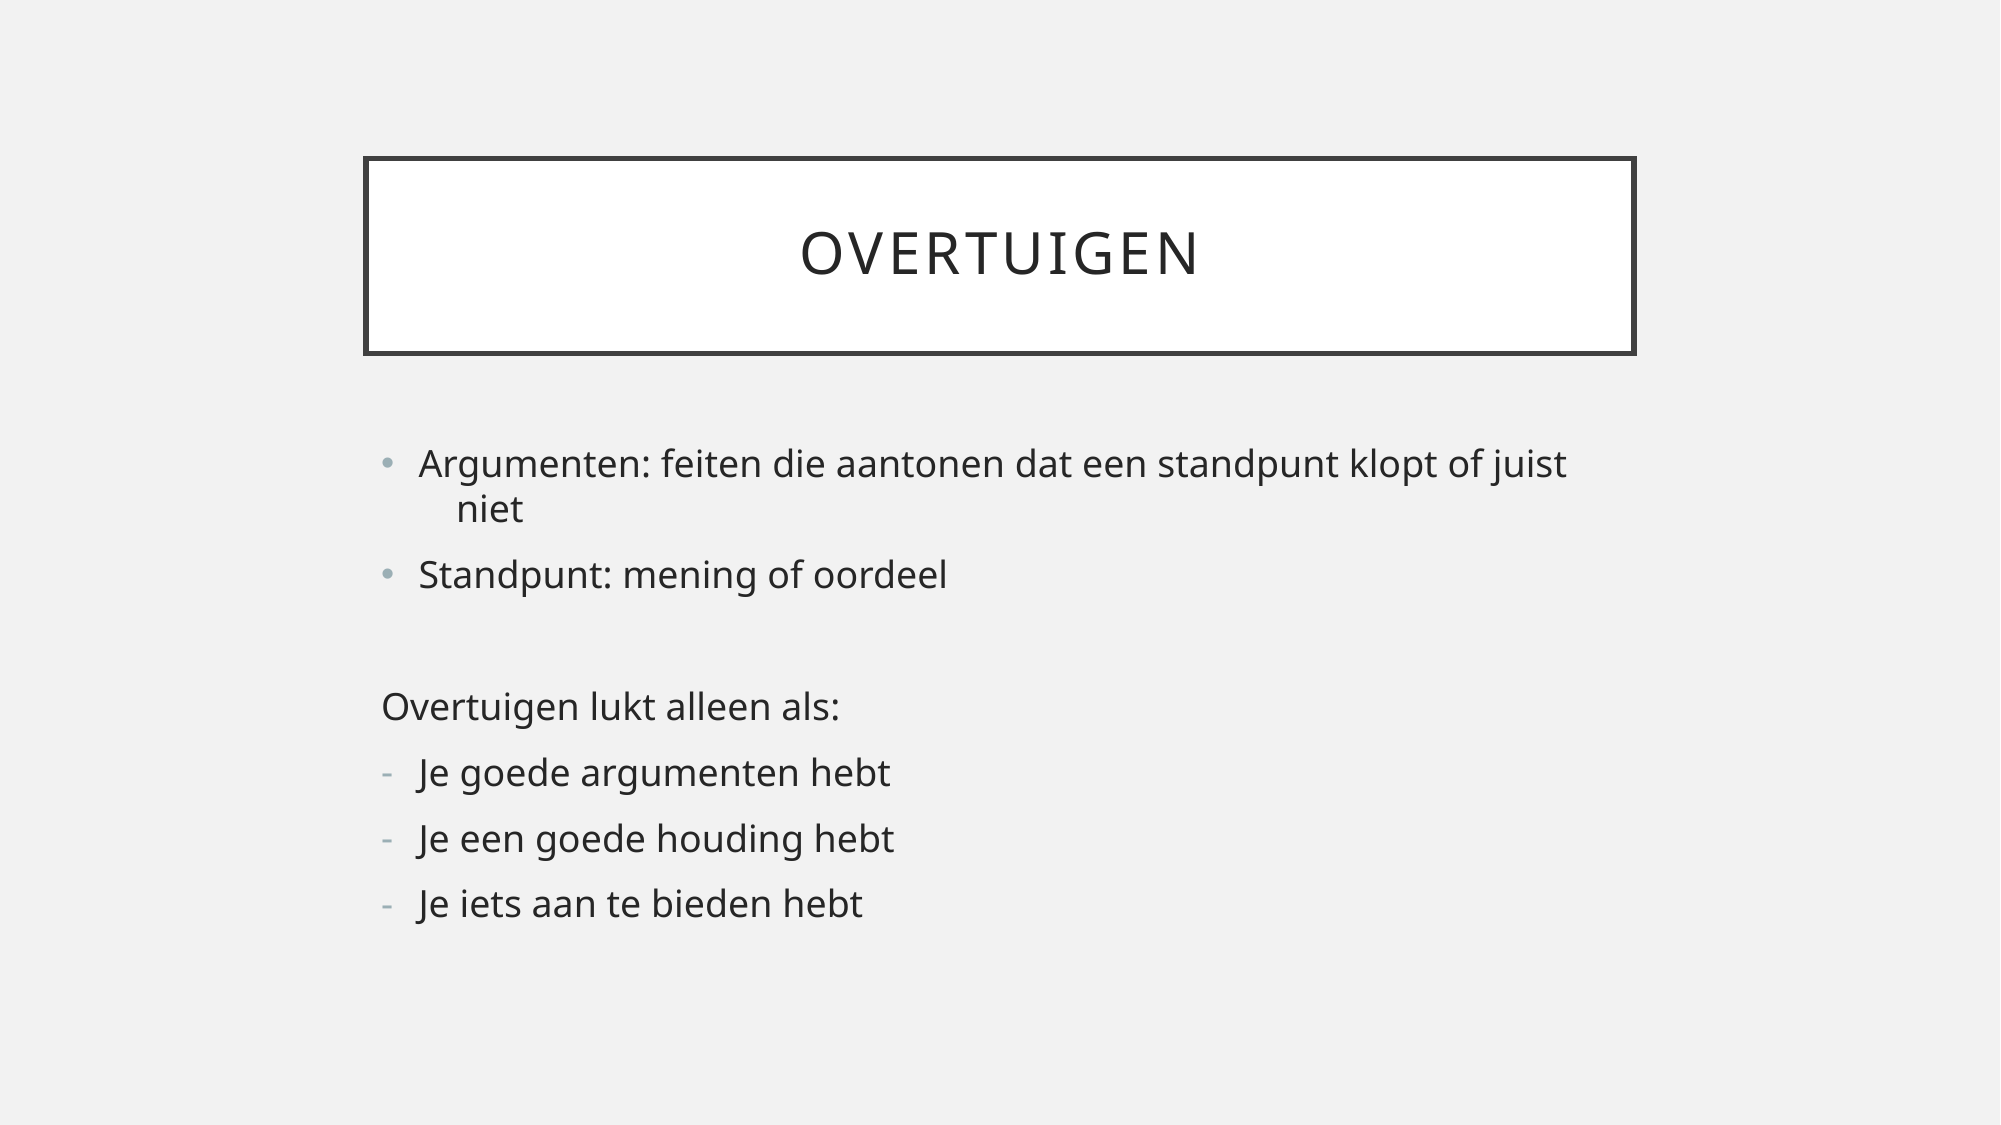

# Overtuigen
Argumenten: feiten die aantonen dat een standpunt klopt of juist niet
Standpunt: mening of oordeel
Overtuigen lukt alleen als:
Je goede argumenten hebt
Je een goede houding hebt
Je iets aan te bieden hebt